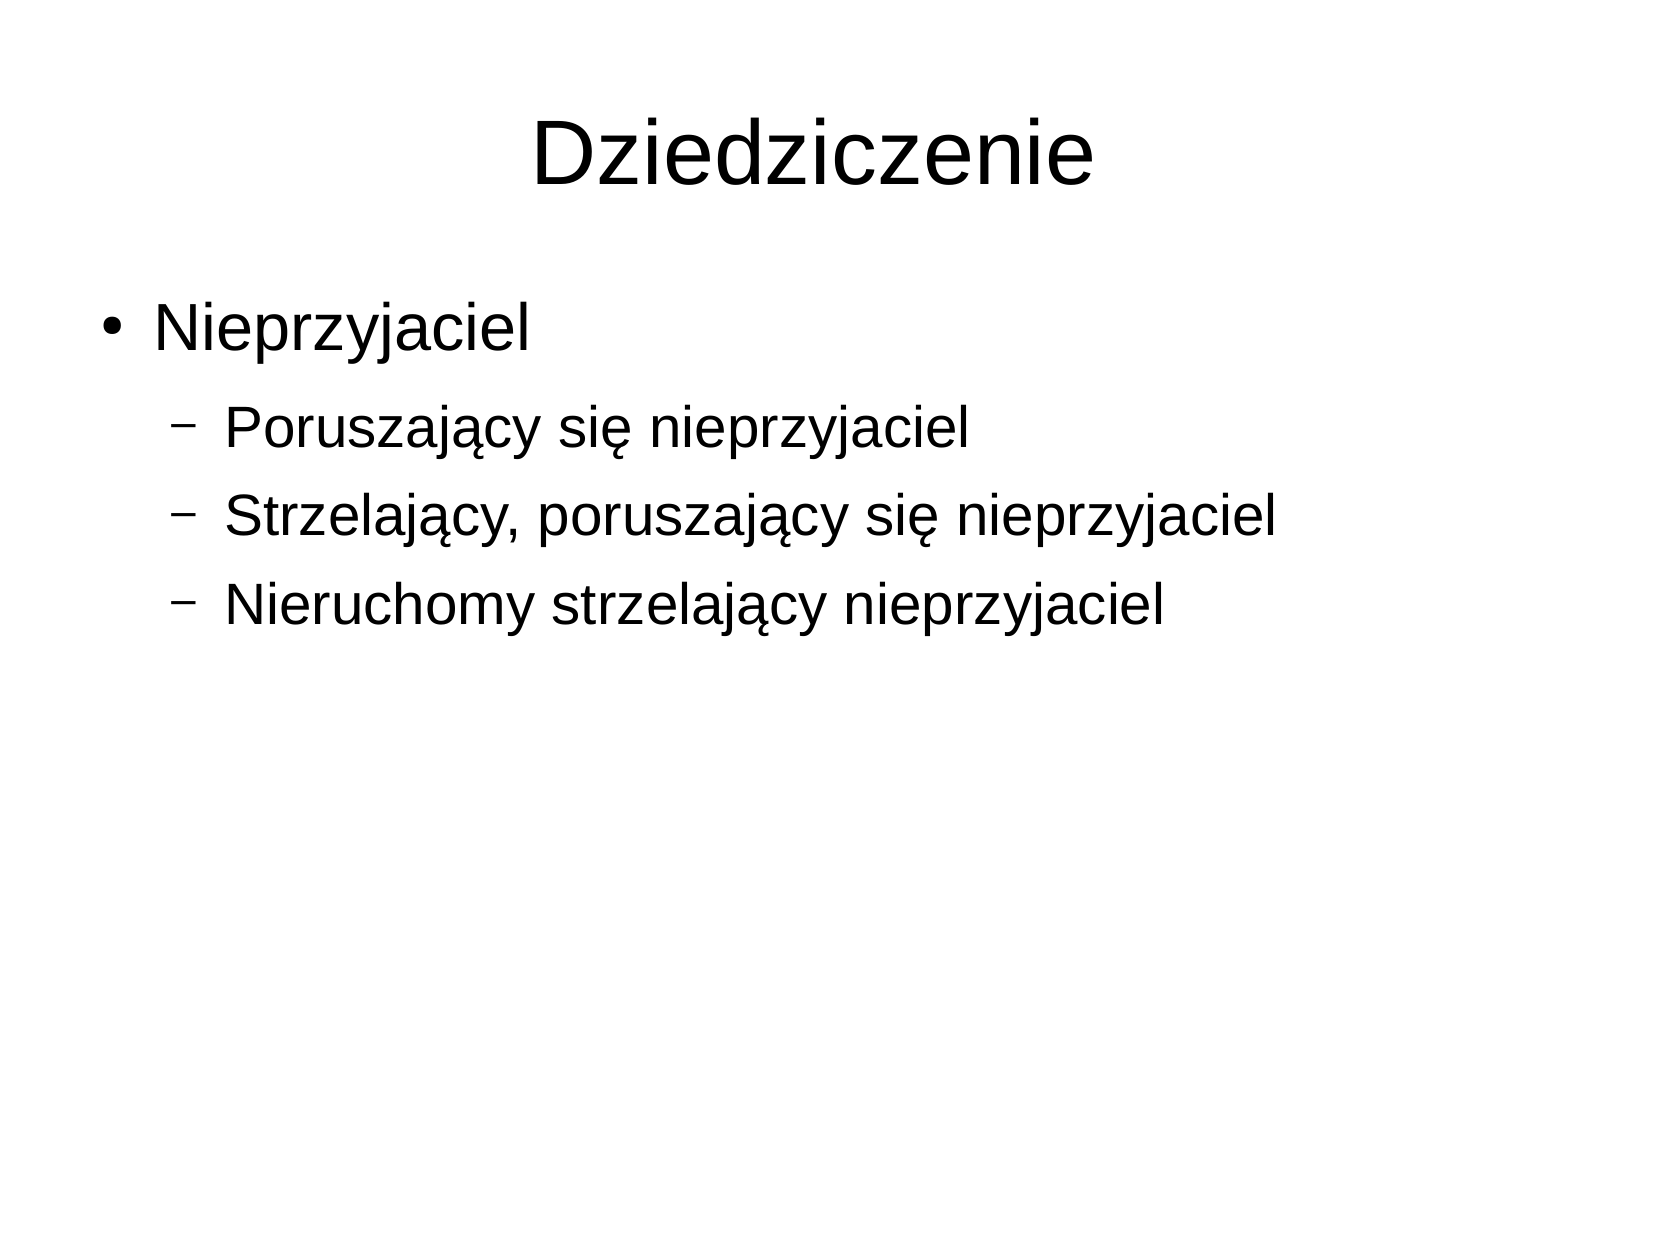

# Dziedziczenie
Nieprzyjaciel
Poruszający się nieprzyjaciel
Strzelający, poruszający się nieprzyjaciel
Nieruchomy strzelający nieprzyjaciel